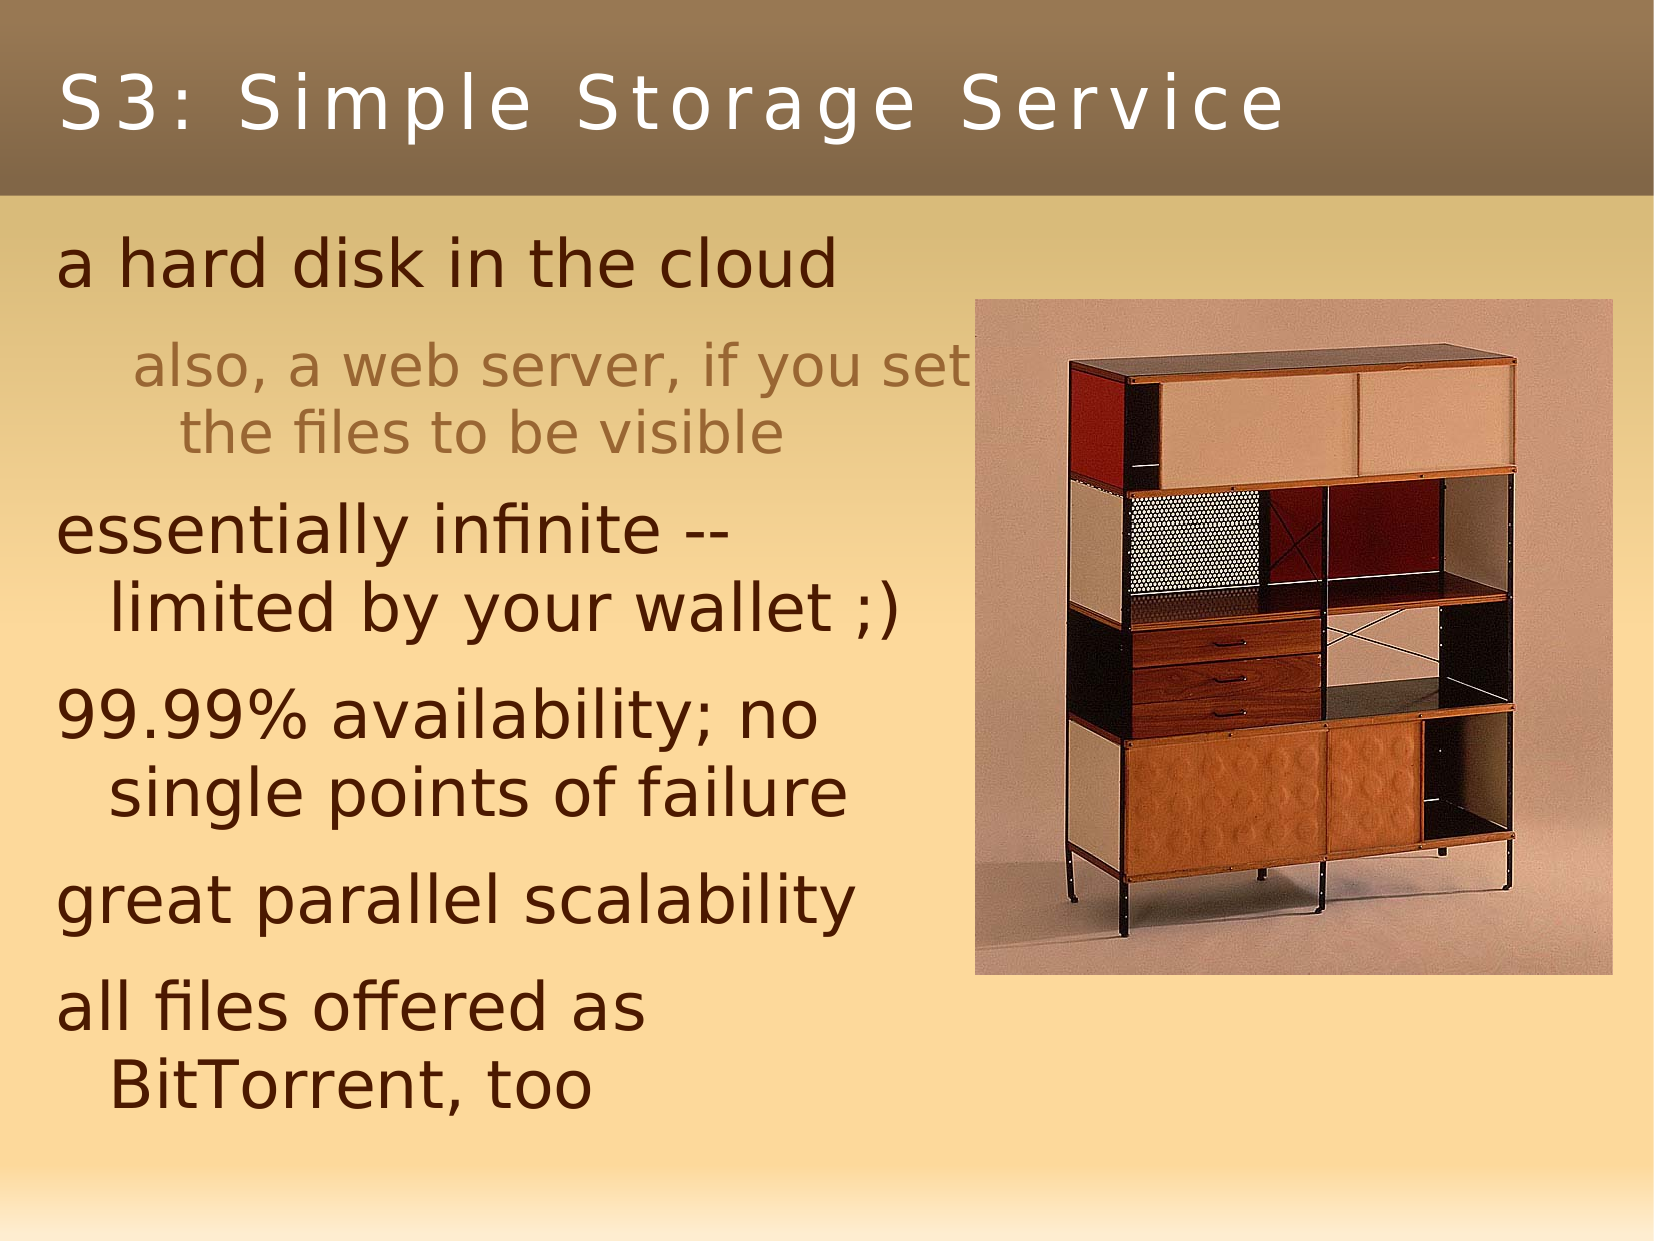

# S3: Simple Storage Service
a hard disk in the cloud
also, a web server, if you set the files to be visible
essentially infinite -- limited by your wallet ;)
99.99% availability; no single points of failure
great parallel scalability
all files offered as BitTorrent, too